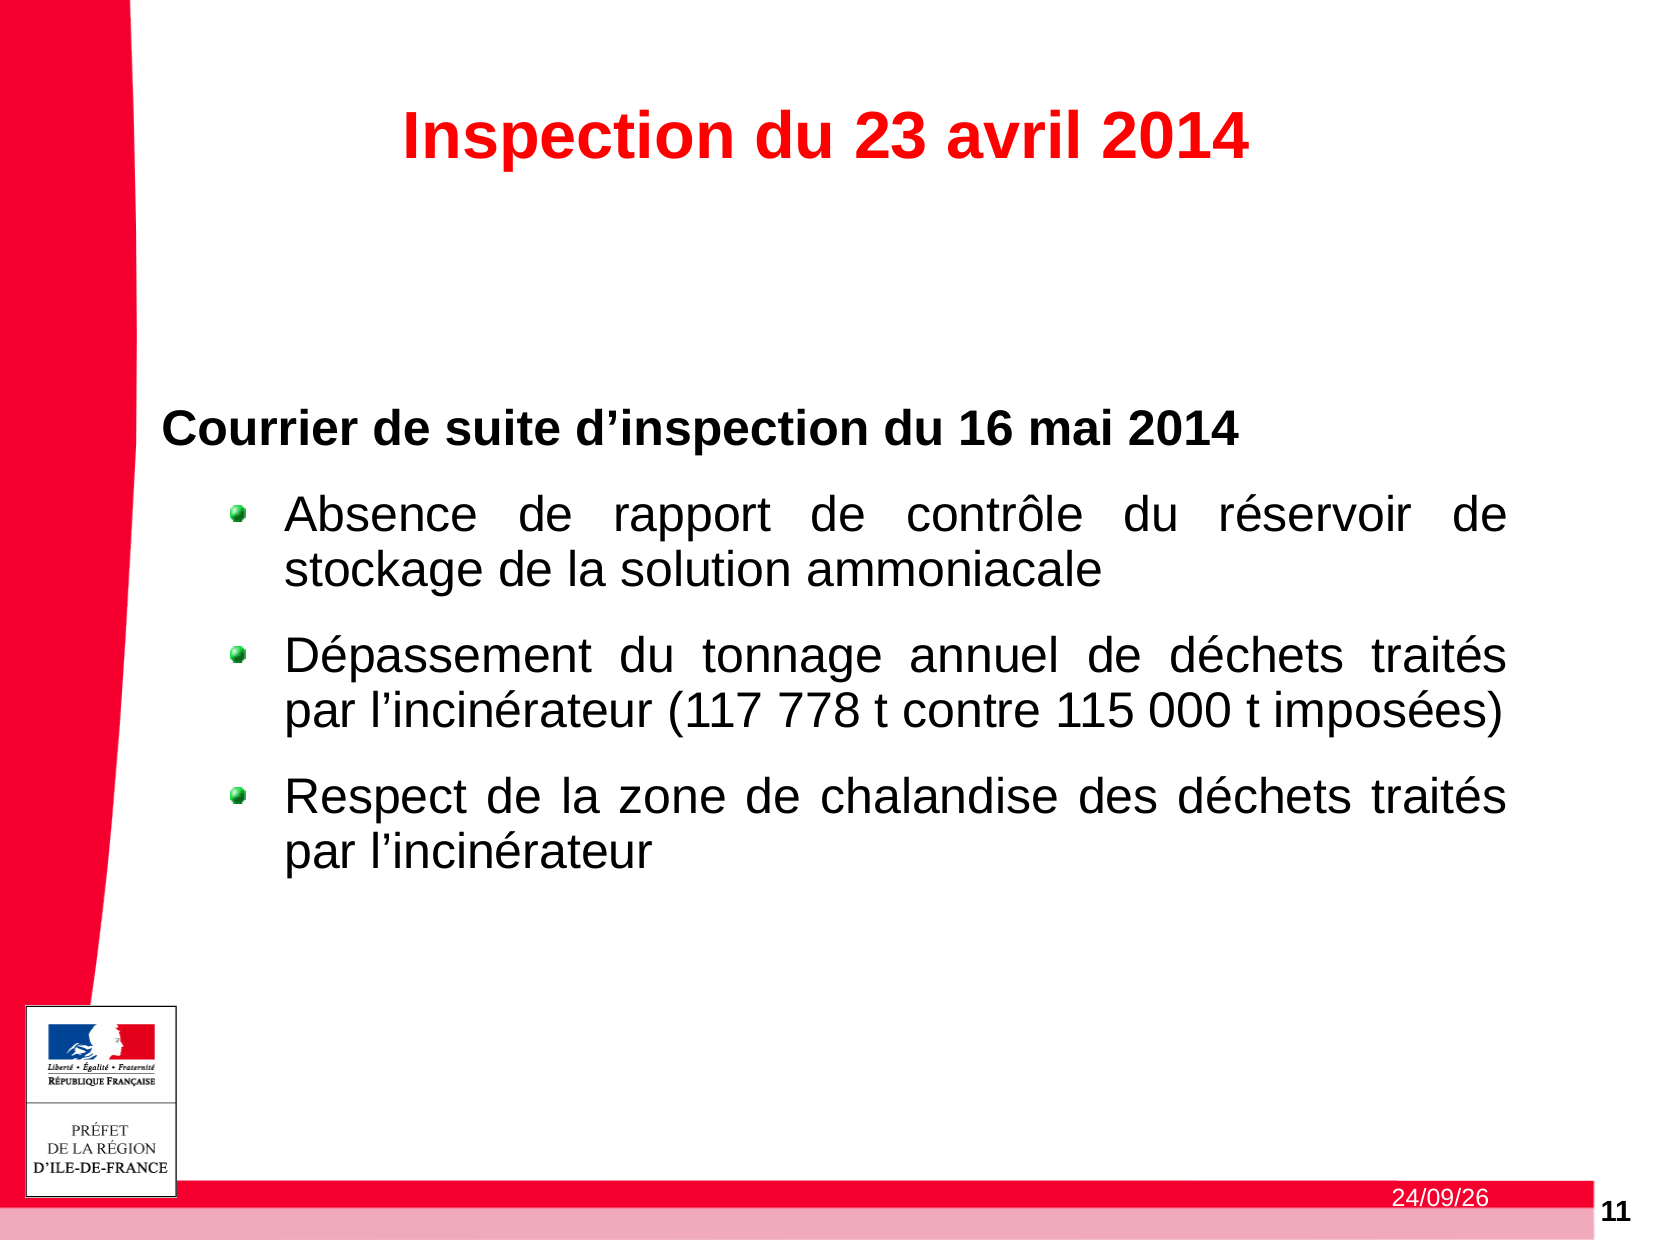

# Inspection du 23 avril 2014
Courrier de suite d’inspection du 16 mai 2014
Absence de rapport de contrôle du réservoir de stockage de la solution ammoniacale
Dépassement du tonnage annuel de déchets traités par l’incinérateur (117 778 t contre 115 000 t imposées)
Respect de la zone de chalandise des déchets traités par l’incinérateur
11